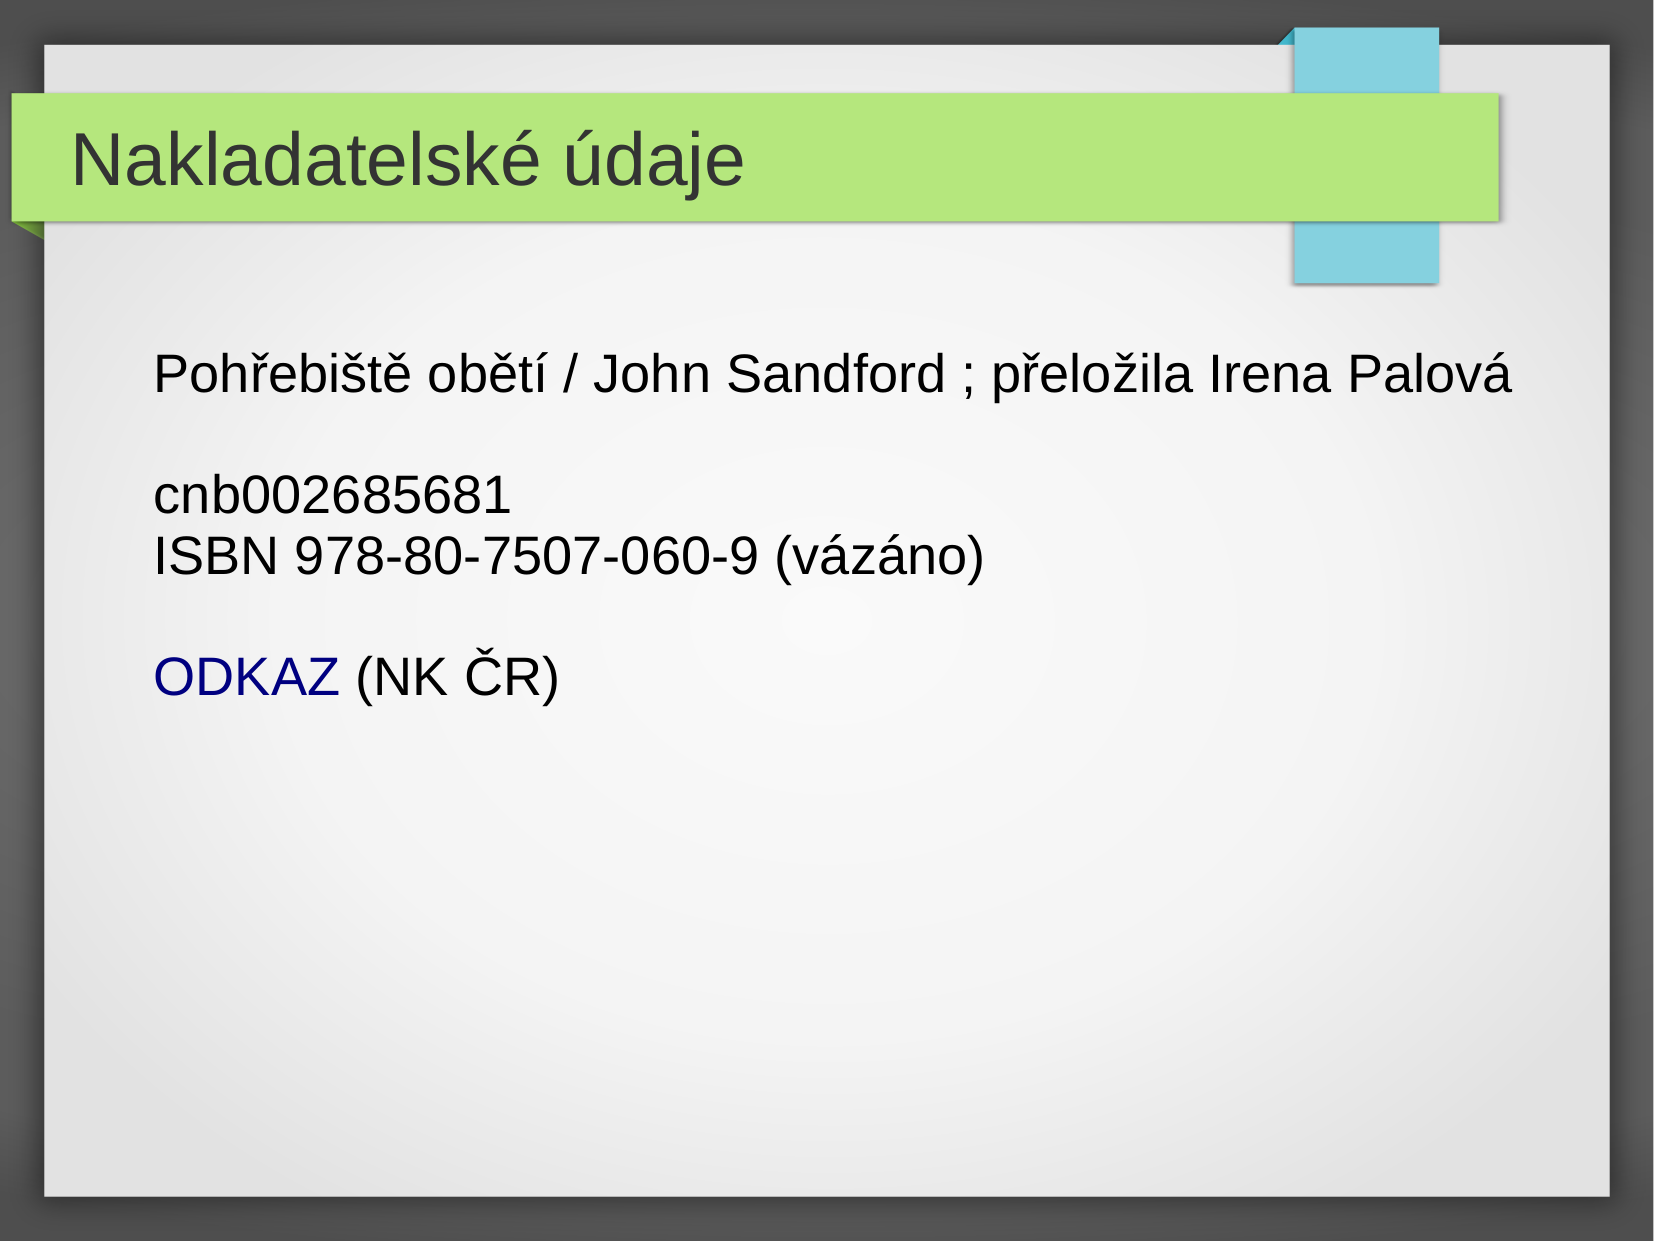

# Nakladatelské údaje
Pohřebiště obětí / John Sandford ; přeložila Irena Palová
cnb002685681
ISBN 978-80-7507-060-9 (vázáno)
ODKAZ (NK ČR)